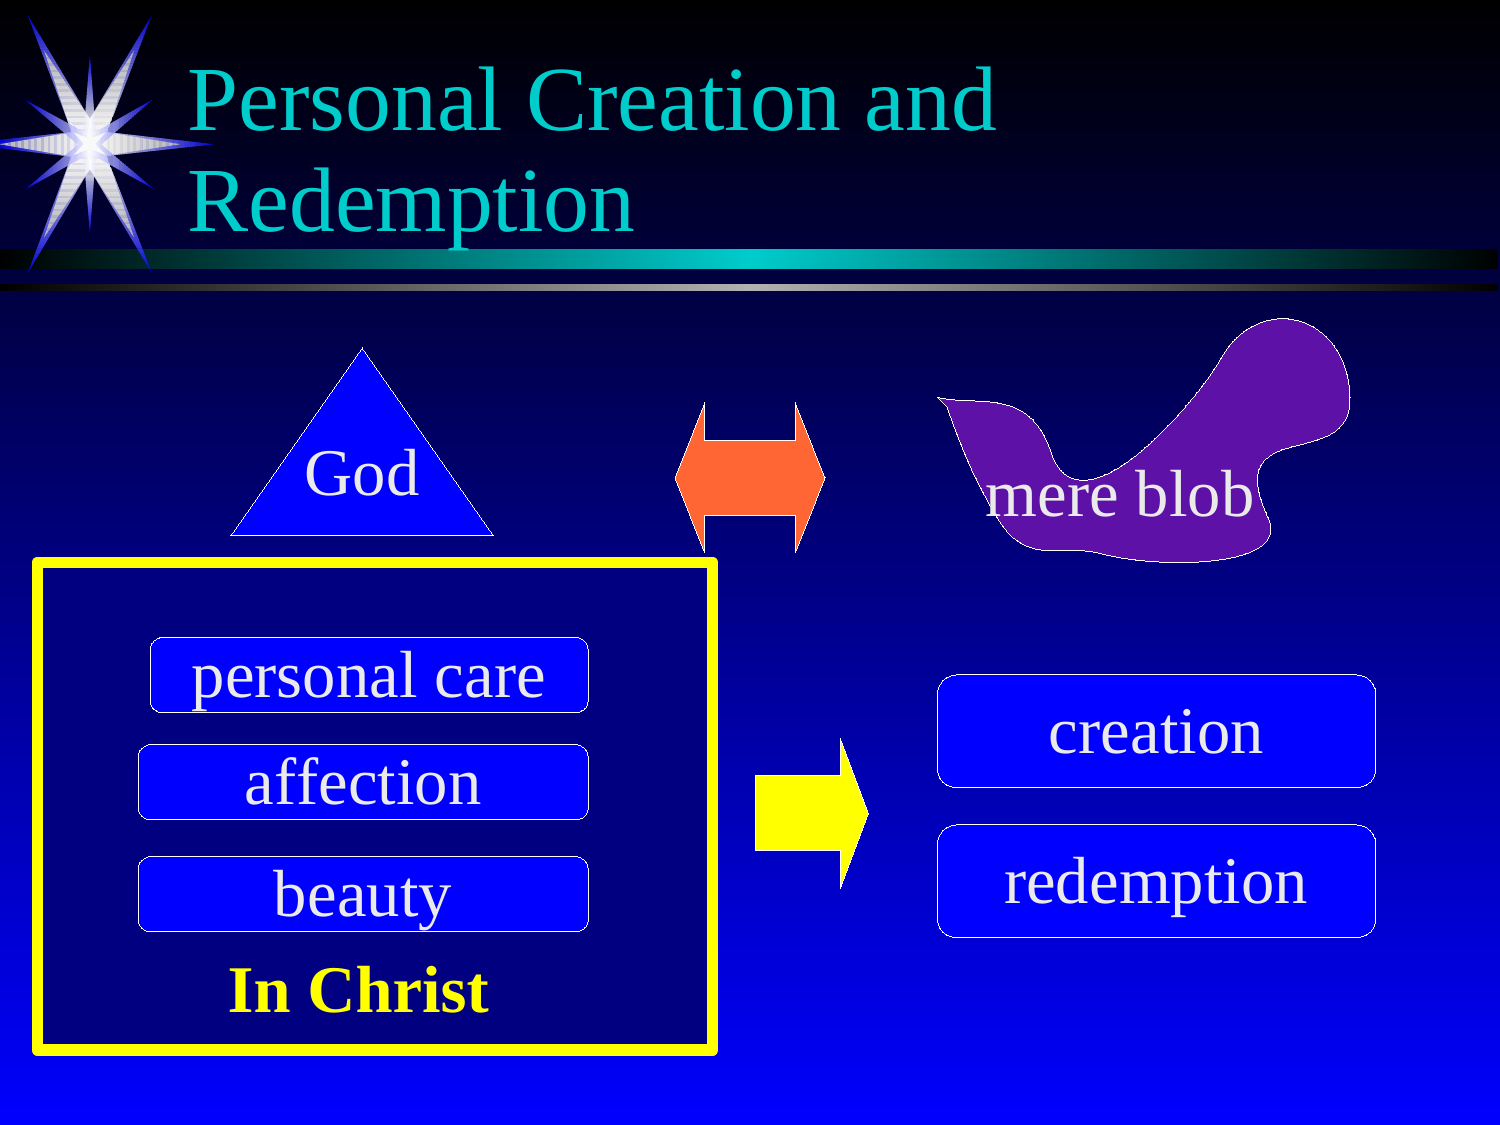

# Personal Creation and Redemption
God
mere blob
personal care
creation
affection
affection
redemption
beauty
In Christ